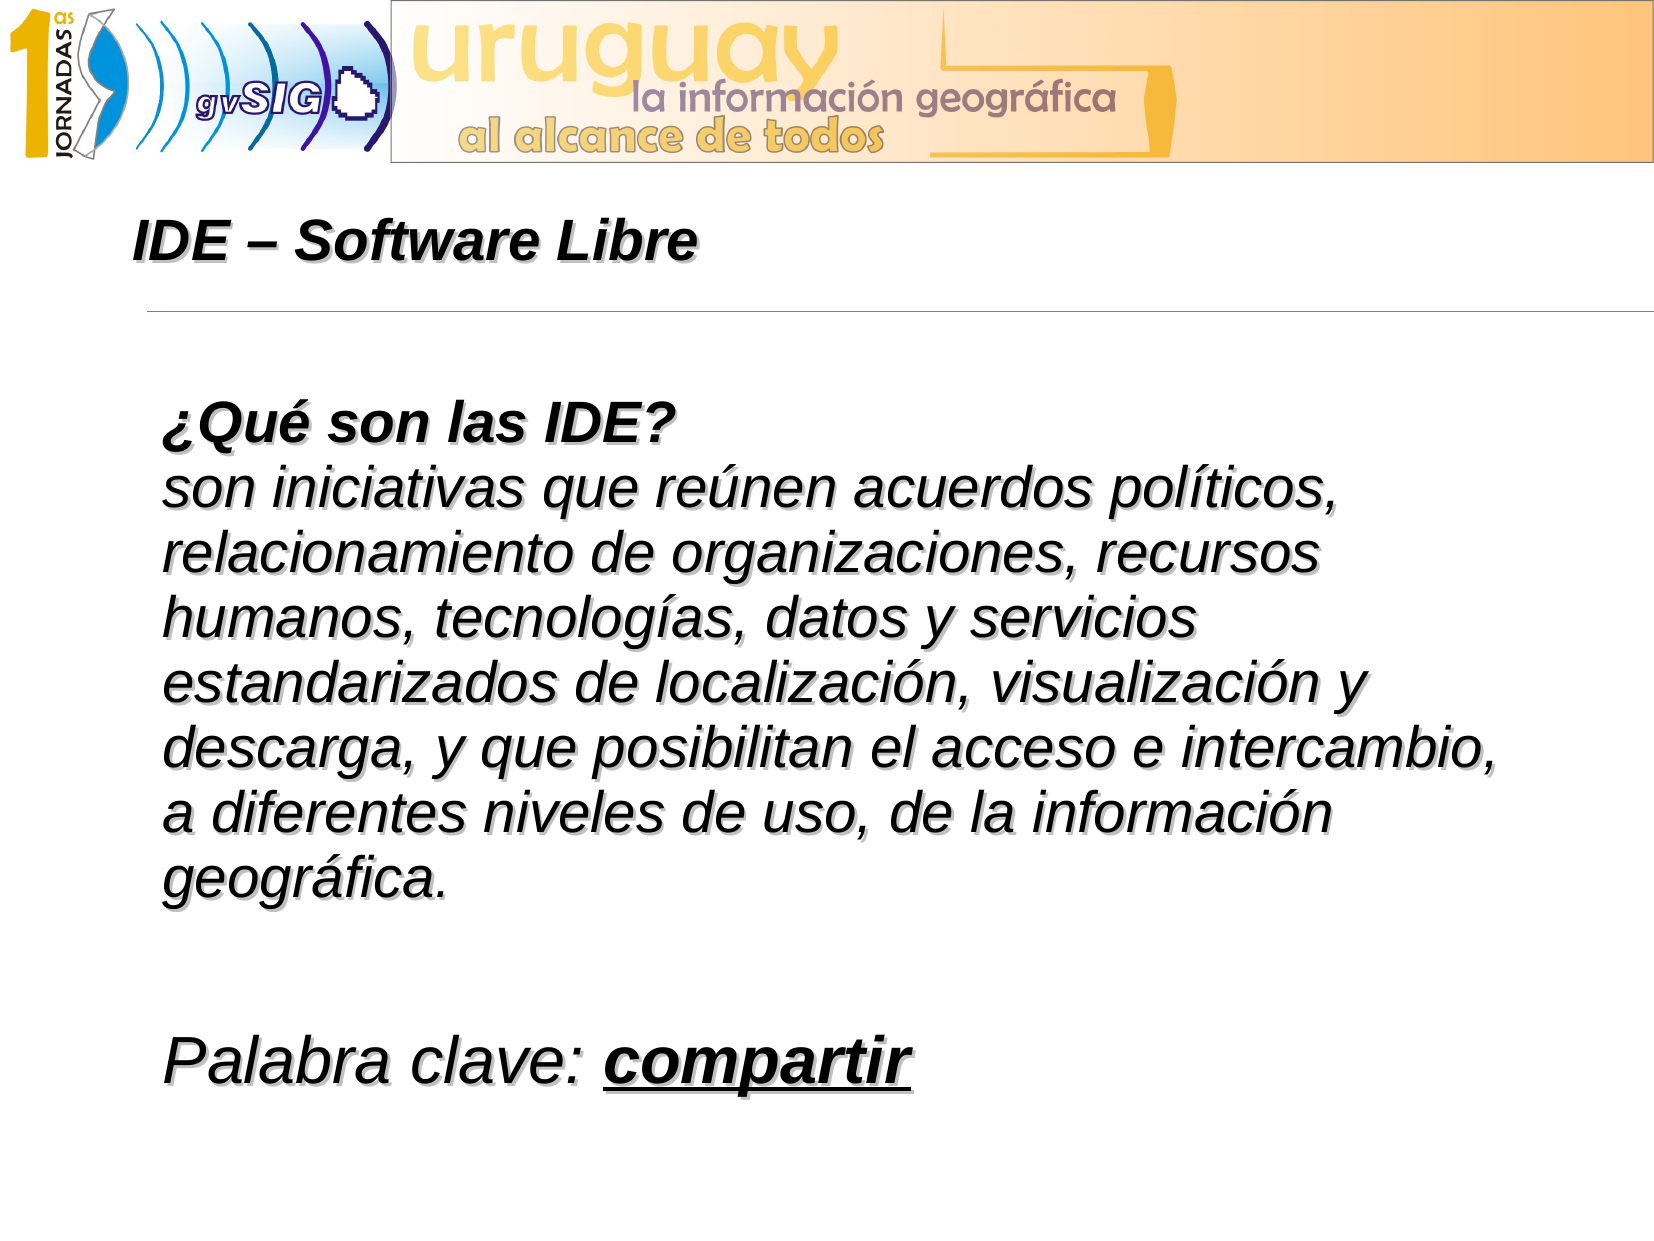

IDE – Software Libre
¿Qué son las IDE?
son iniciativas que reúnen acuerdos políticos, relacionamiento de organizaciones, recursos humanos, tecnologías, datos y servicios estandarizados de localización, visualización y descarga, y que posibilitan el acceso e intercambio, a diferentes niveles de uso, de la información geográfica.
Palabra clave: compartir